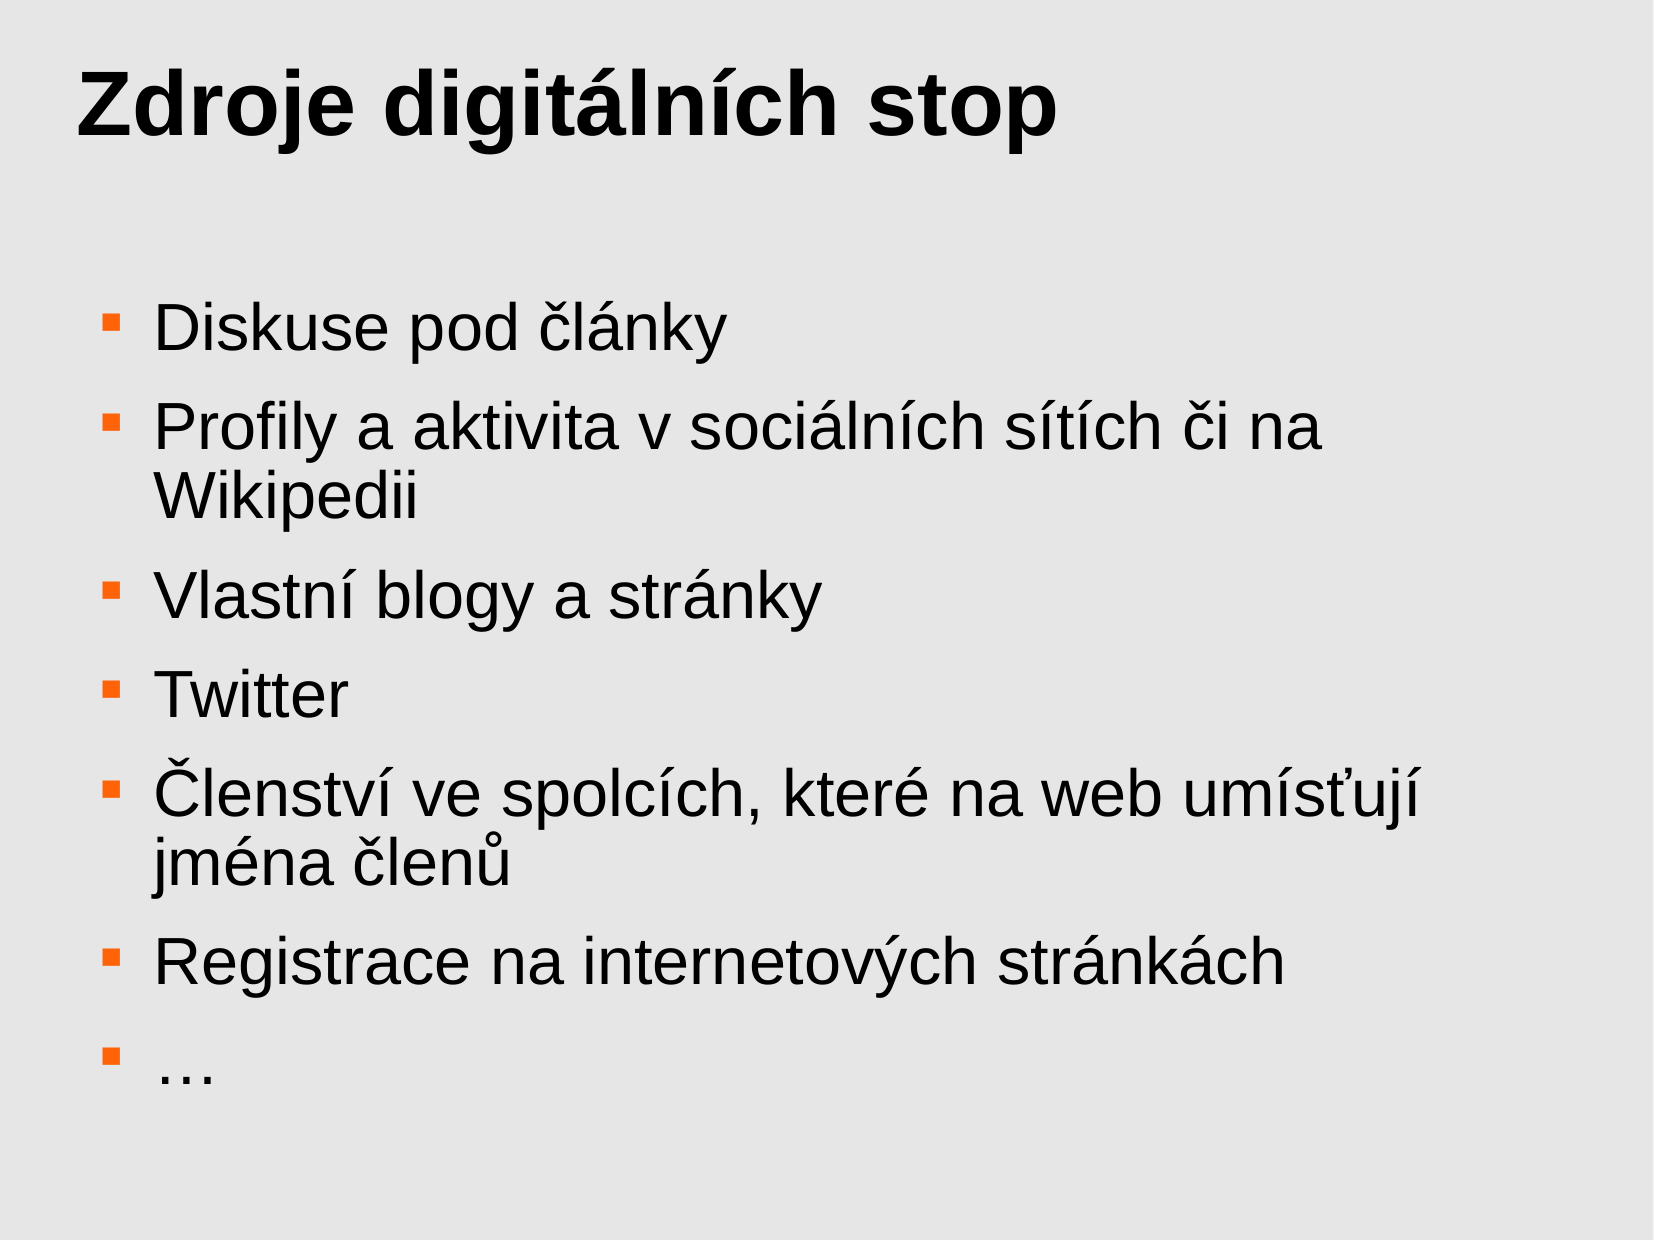

# Zdroje digitálních stop
Diskuse pod články
Profily a aktivita v sociálních sítích či na Wikipedii
Vlastní blogy a stránky
Twitter
Členství ve spolcích, které na web umísťují jména členů
Registrace na internetových stránkách
…